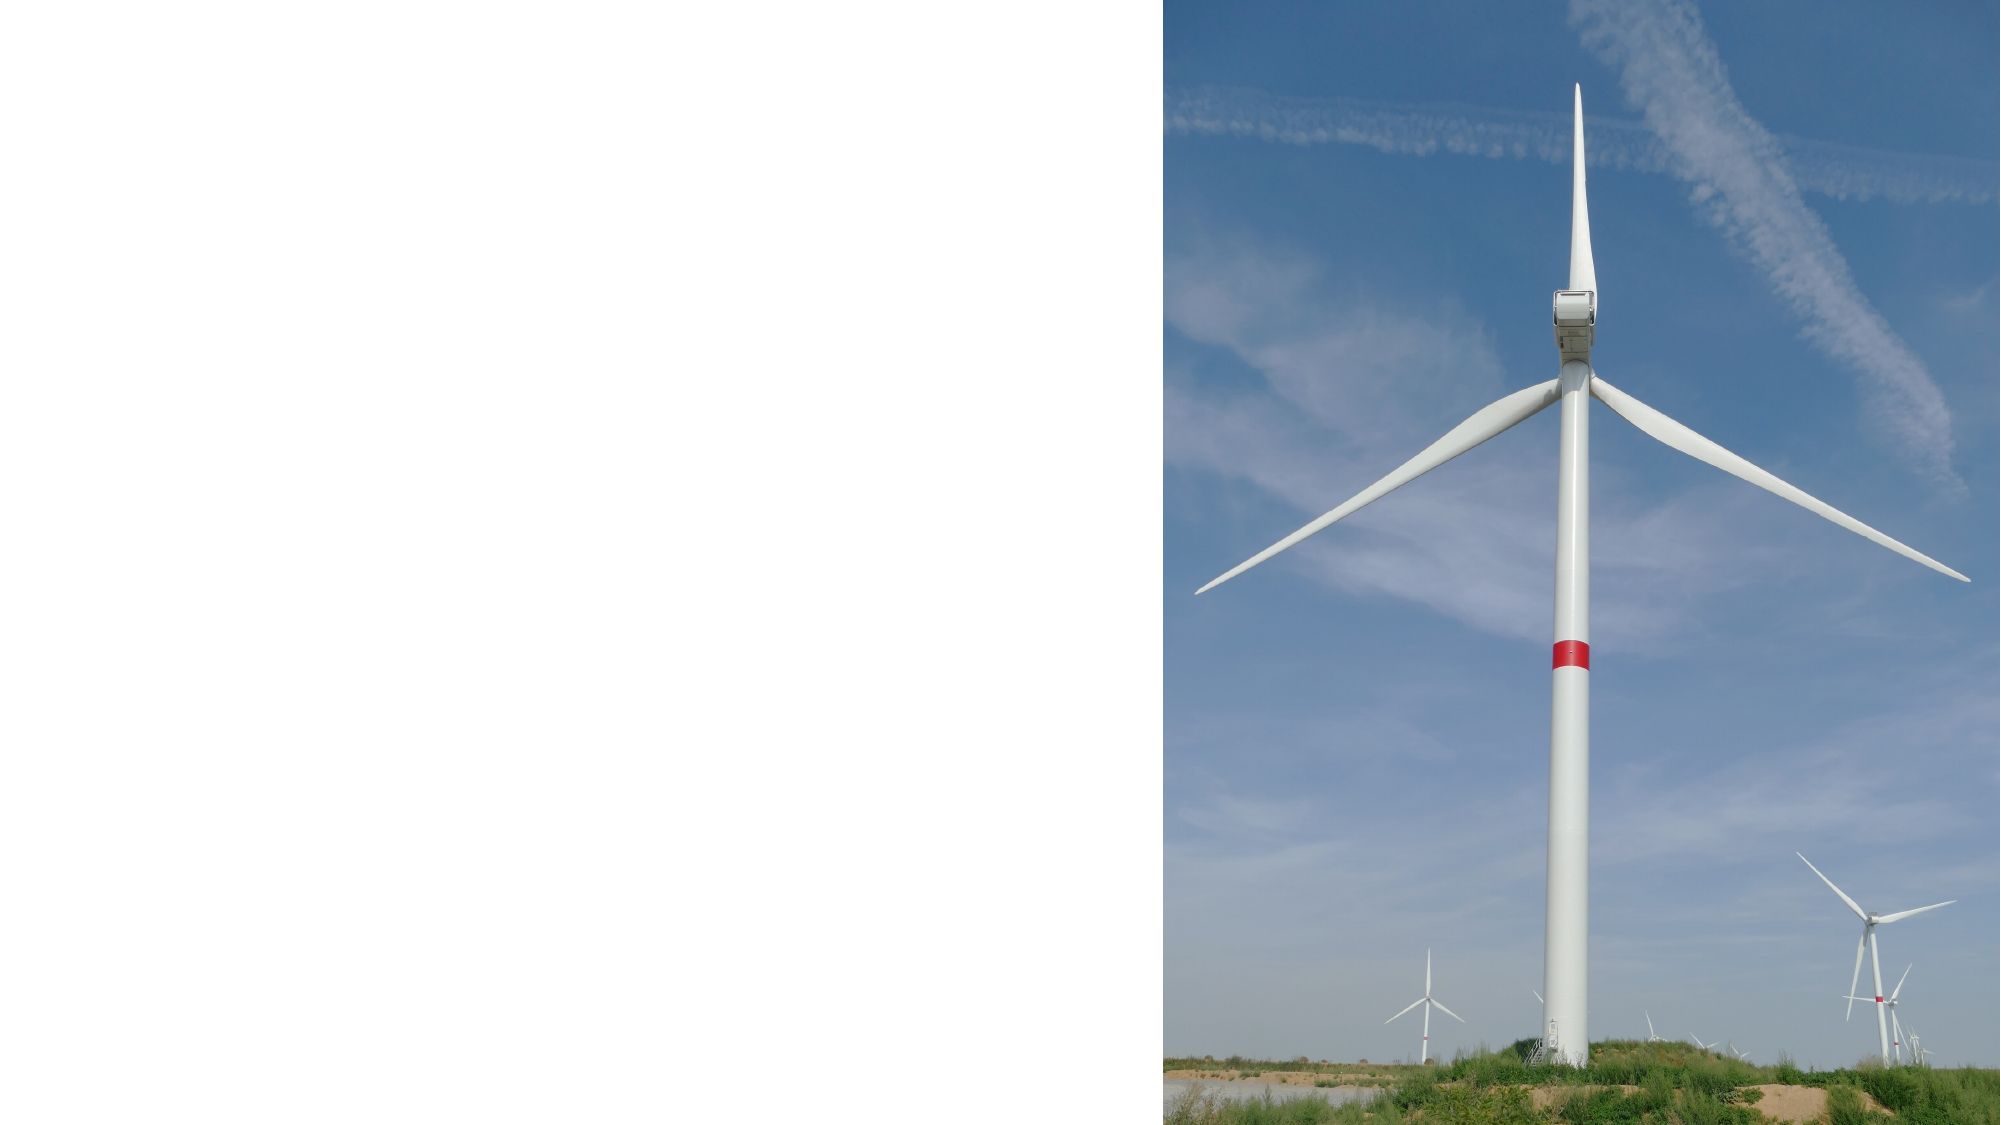

# L’éolien dans le monde
Europe = pionnière dans développement éolien + acteur majeur de production d’énergie éolienne
Puis Asie (Chine et Inde) et Amérique du Nord
Pas d’émission de gaz à effet de serre
Vent = ressource inépuisable disponible partout gratuitement